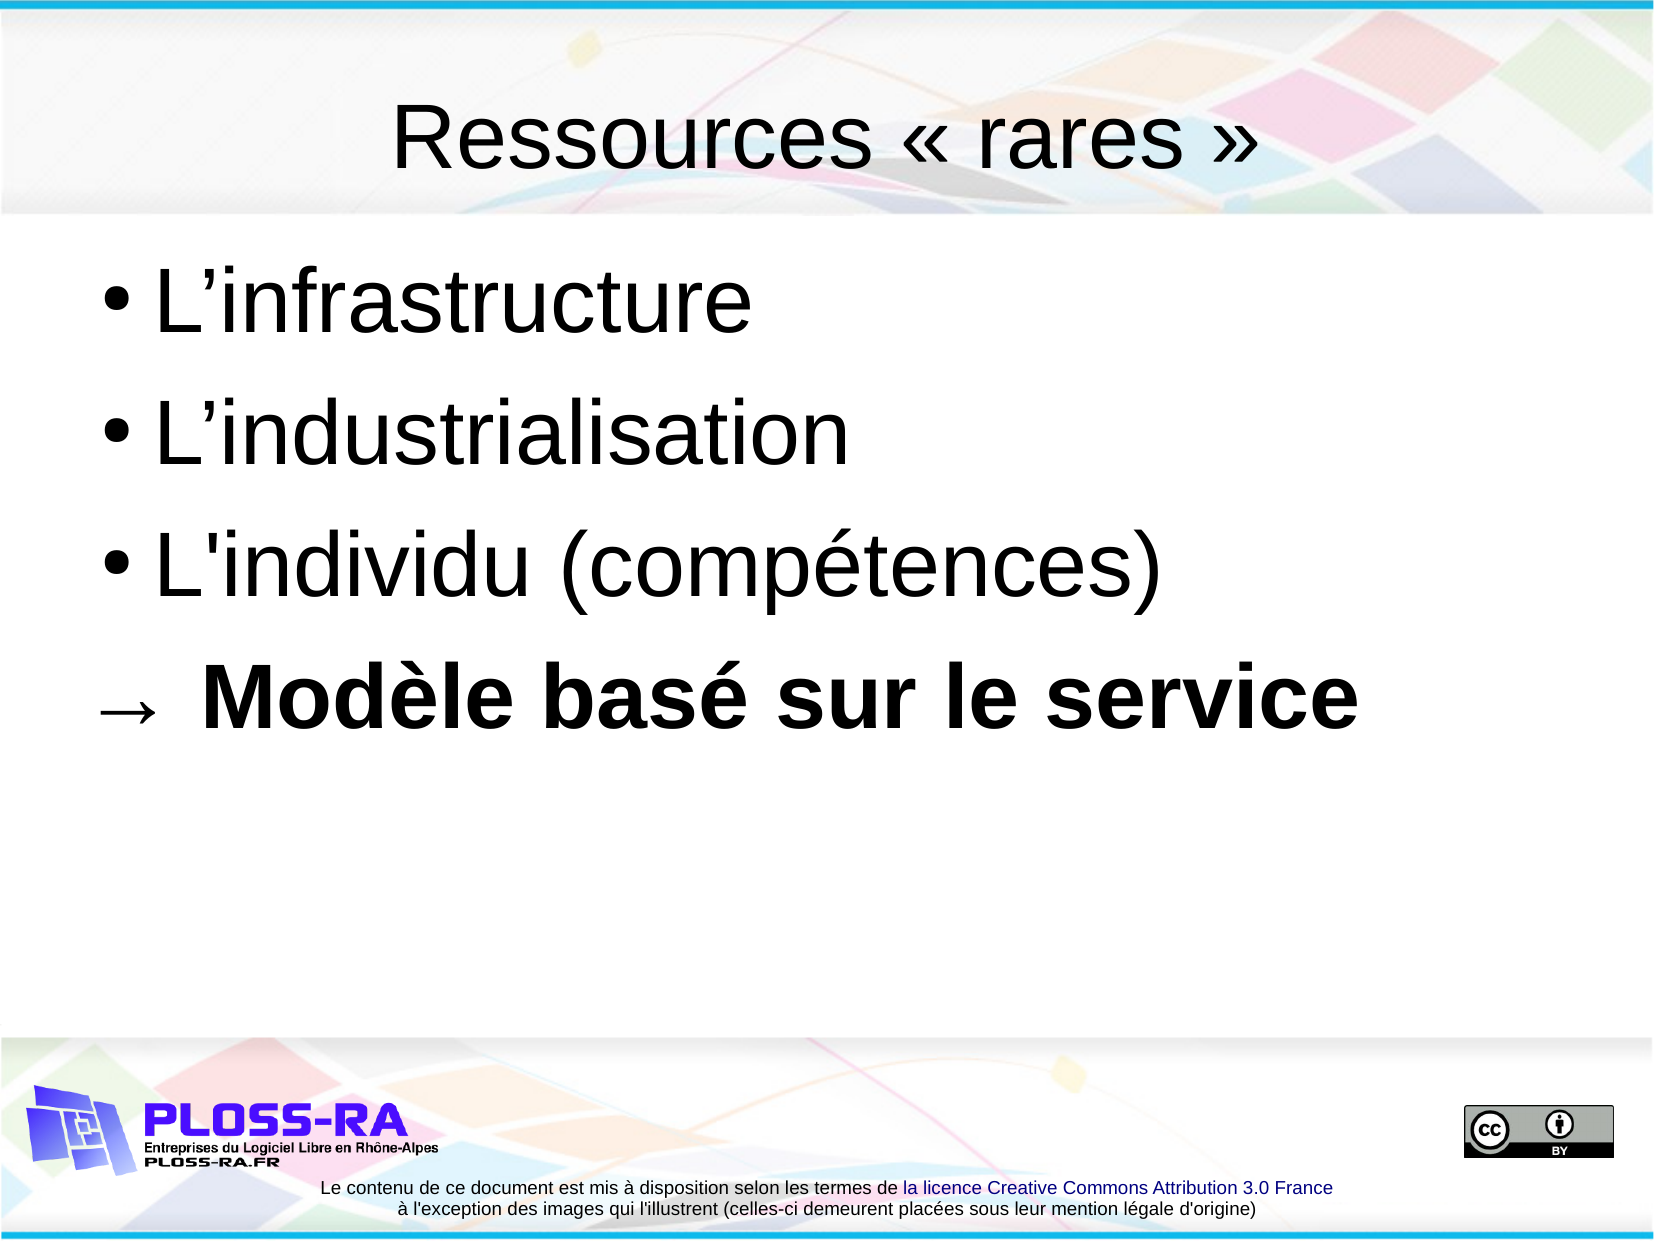

# Ressources « rares »
L’infrastructure
L’industrialisation
L'individu (compétences)
→ Modèle basé sur le service